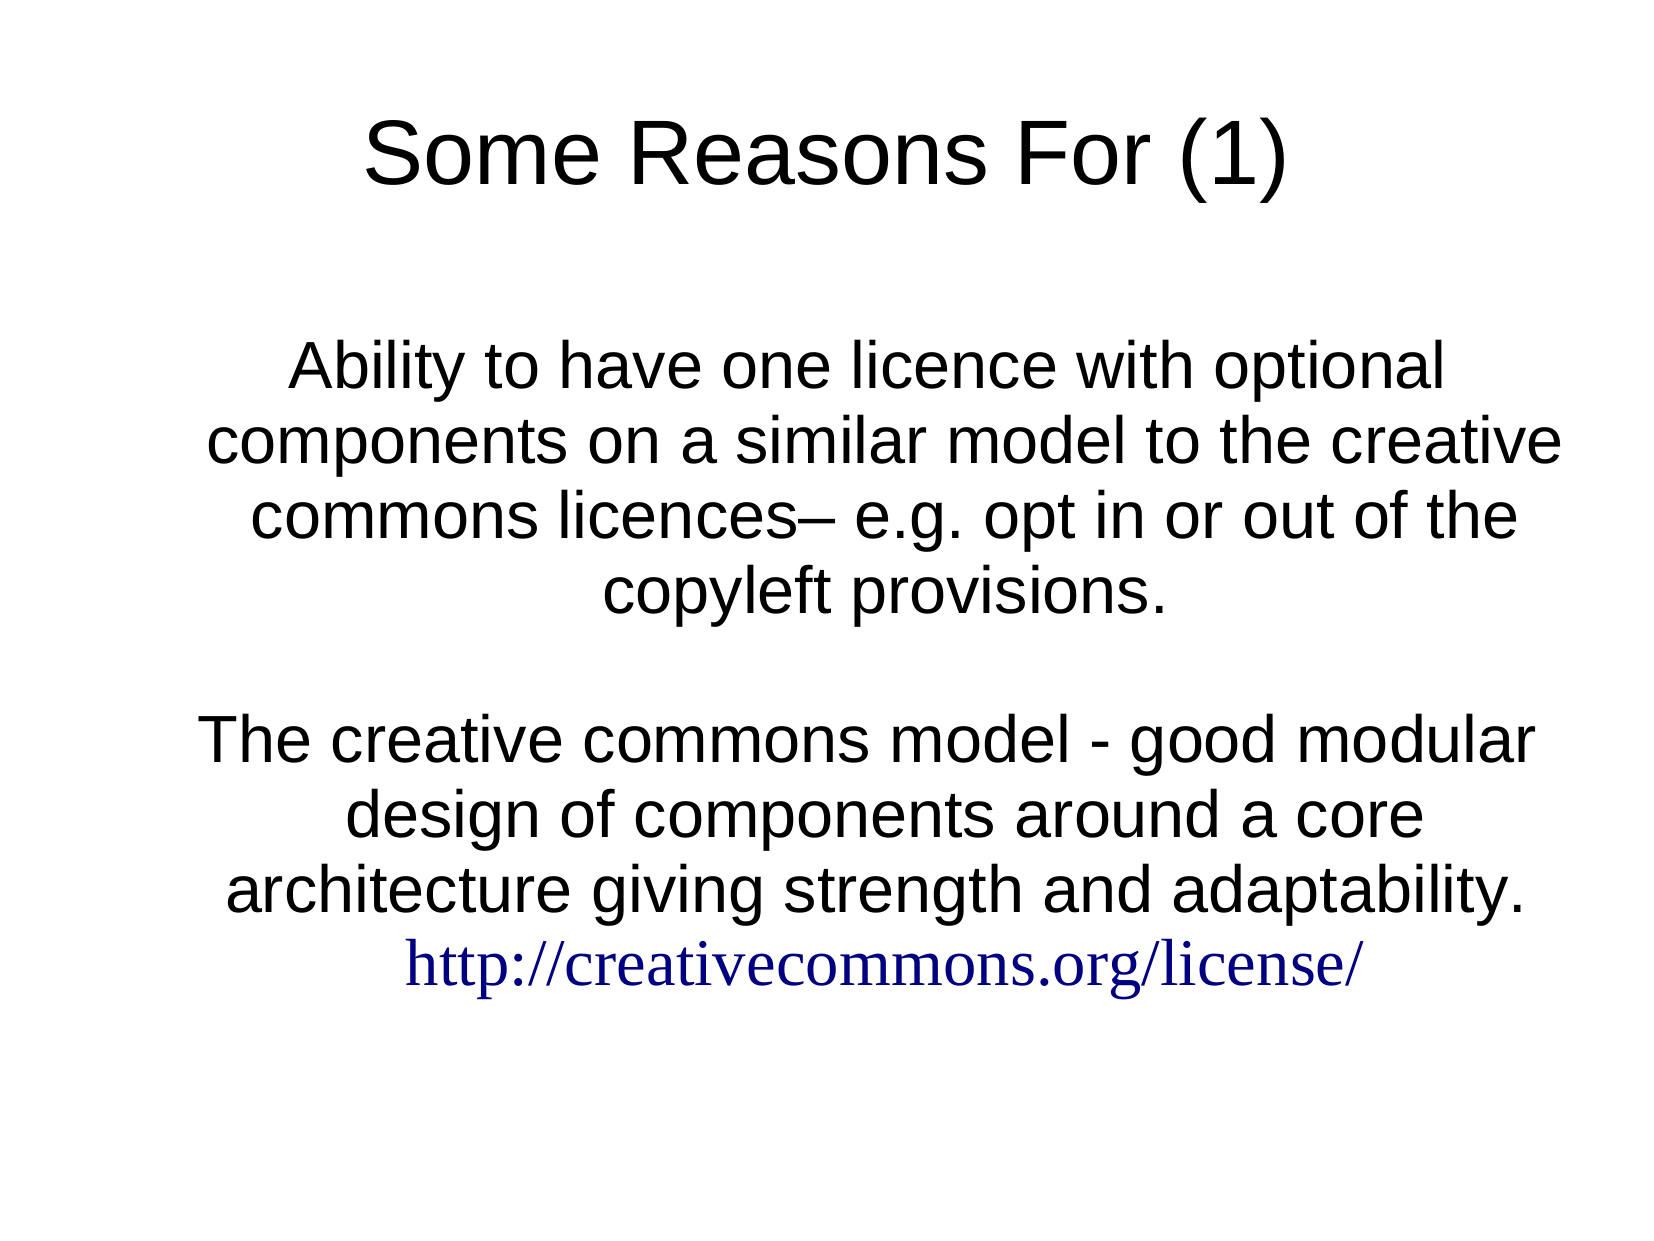

# Some Reasons For (1)
Ability to have one licence with optional components on a similar model to the creative commons licences– e.g. opt in or out of the copyleft provisions.
The creative commons model - good modular design of components around a core architecture giving strength and adaptability. http://creativecommons.org/license/